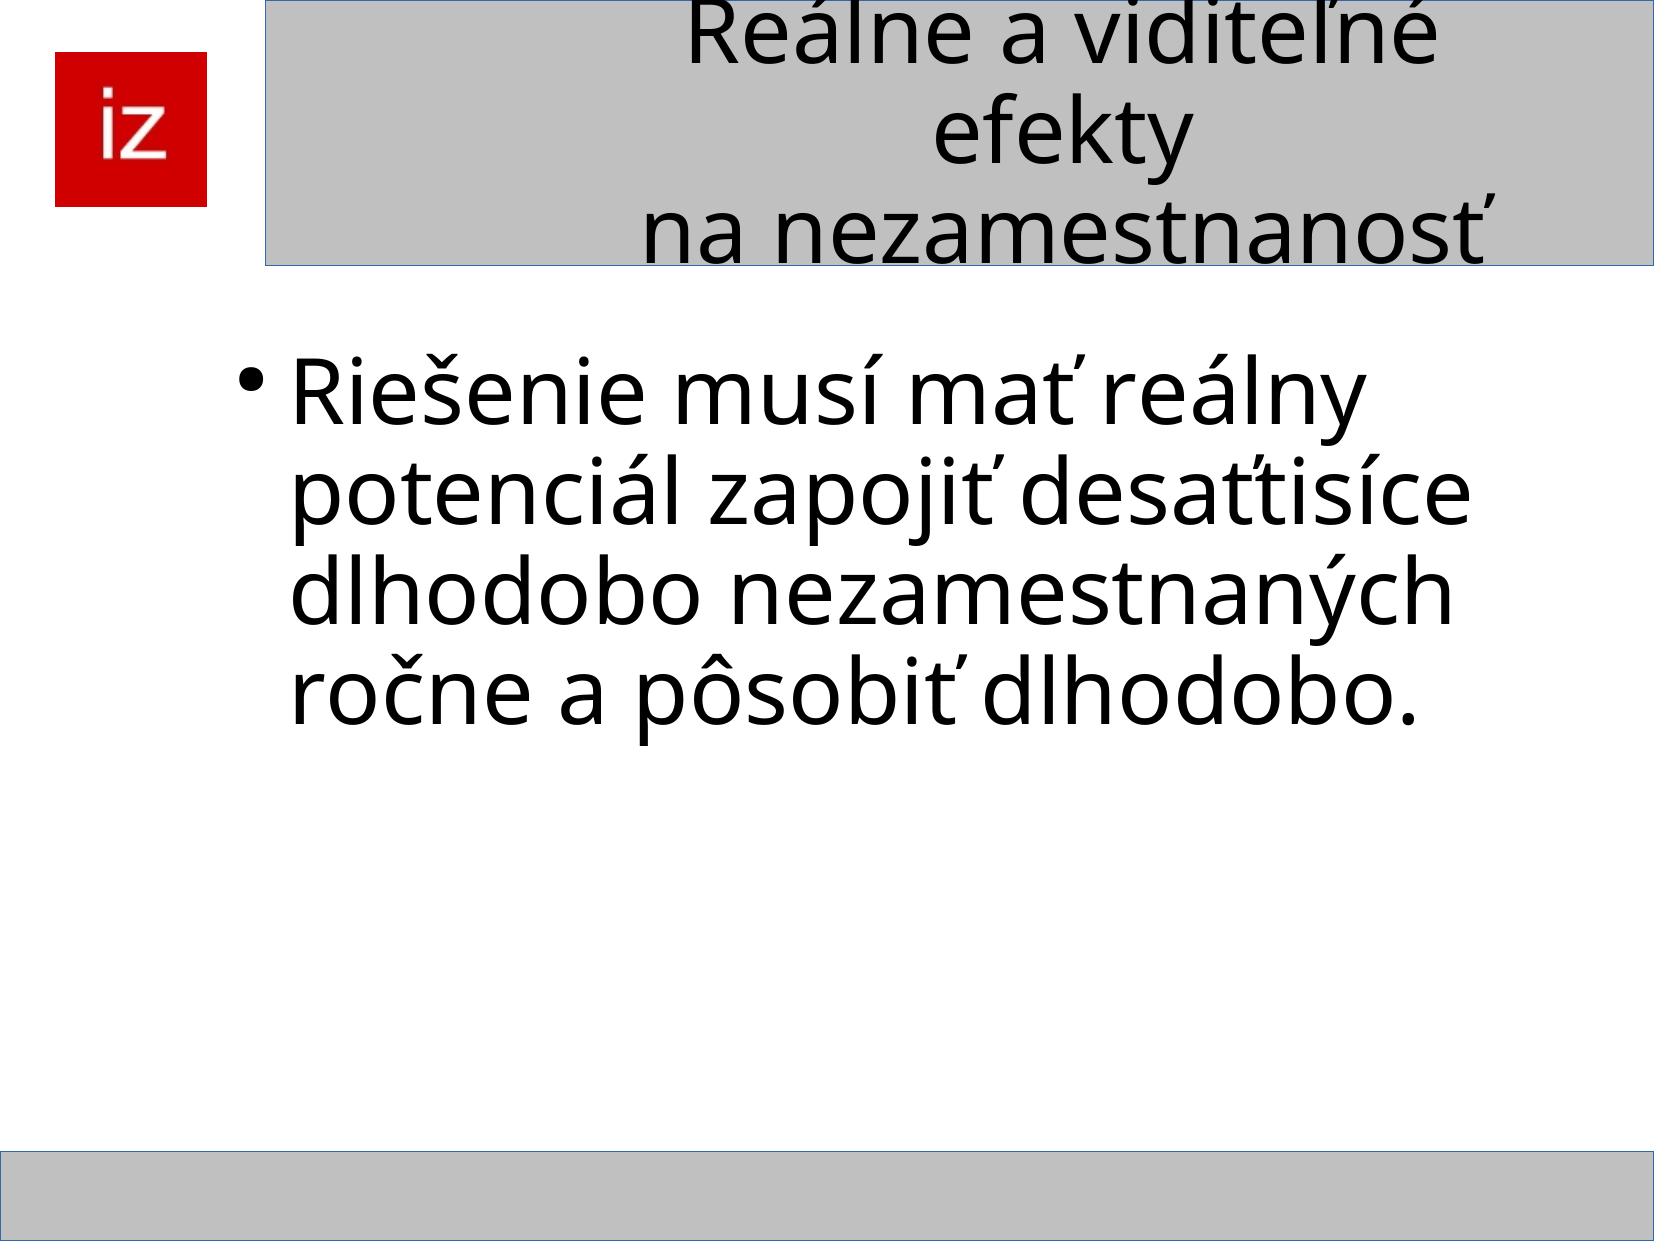

# Reálne a viditeľné efekty na nezamestnanosť
Riešenie musí mať reálny potenciál zapojiť desaťtisíce dlhodobo nezamestnaných ročne a pôsobiť dlhodobo.